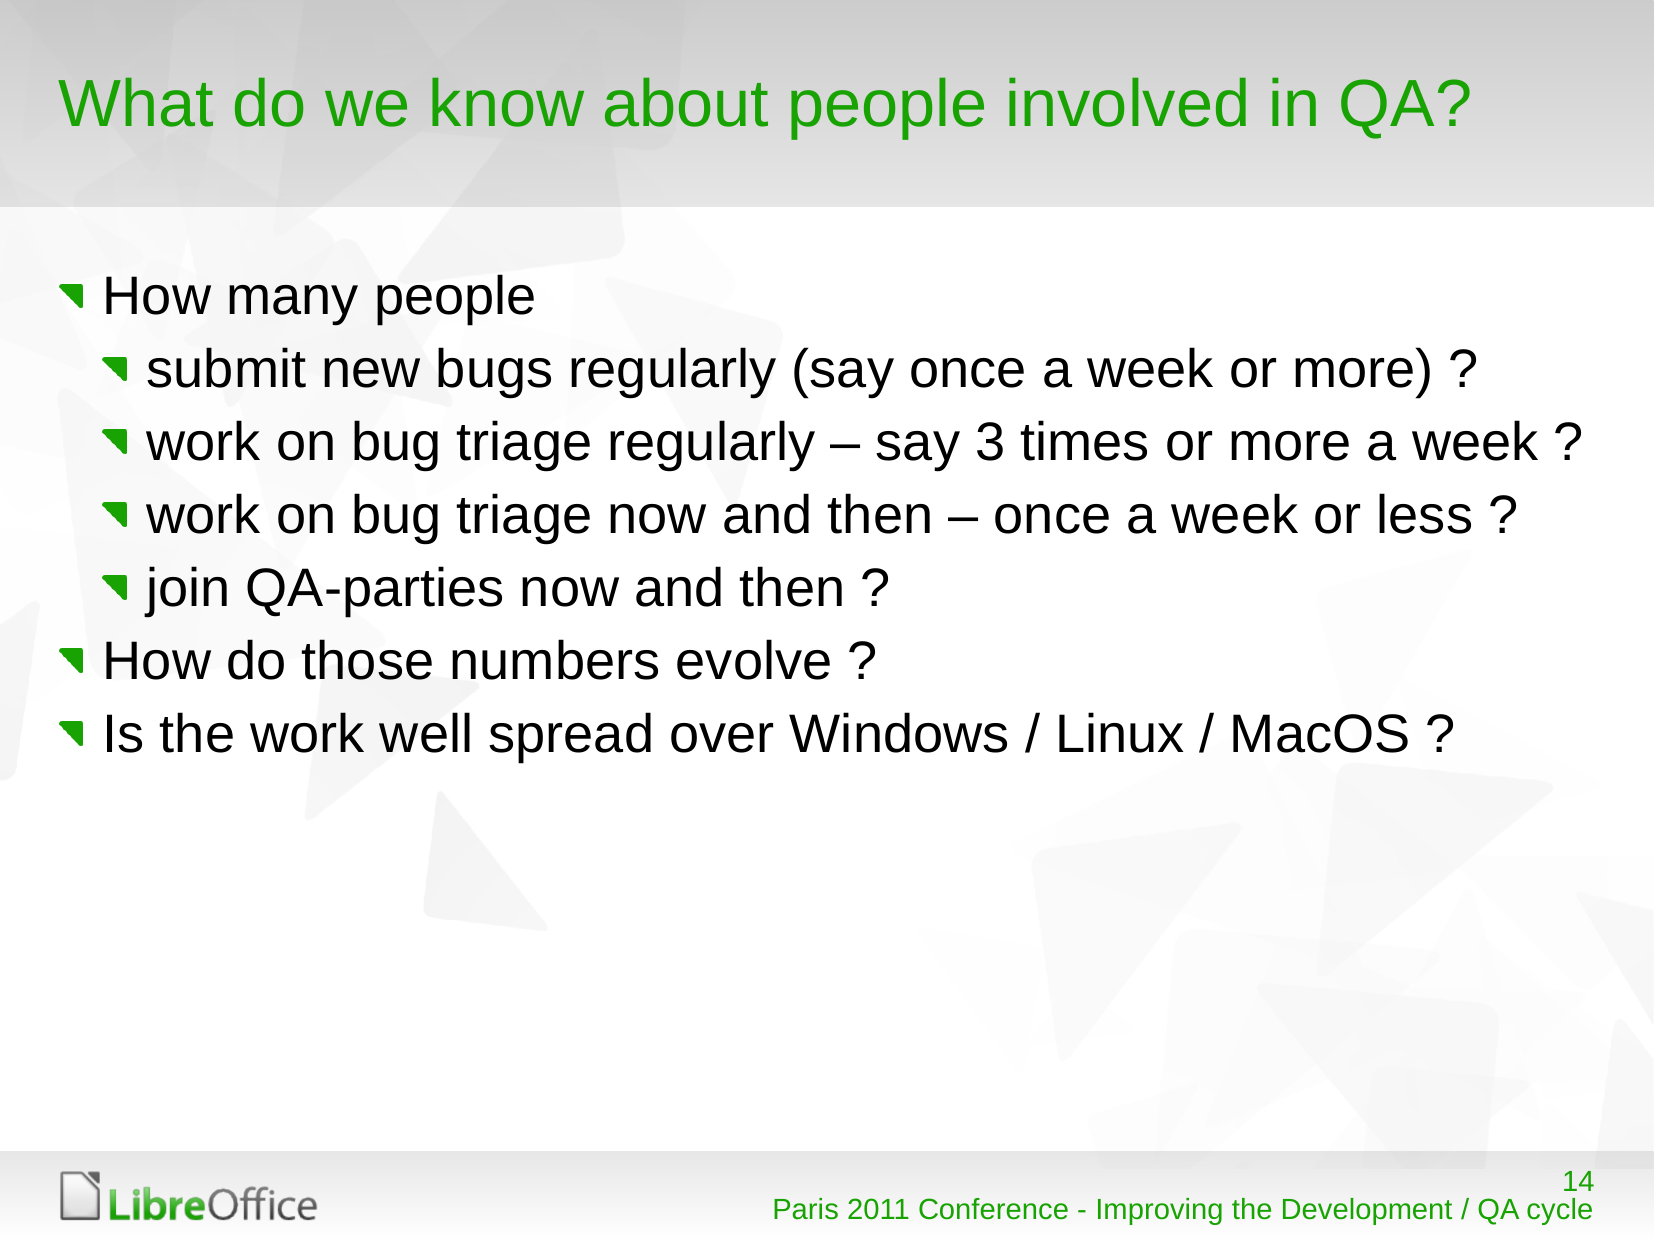

# What do we know about people involved in QA?
How many people
submit new bugs regularly (say once a week or more) ?
work on bug triage regularly – say 3 times or more a week ?
work on bug triage now and then – once a week or less ?
join QA-parties now and then ?
How do those numbers evolve ?
Is the work well spread over Windows / Linux / MacOS ?
14
Paris 2011 Conference - Improving the Development / QA cycle